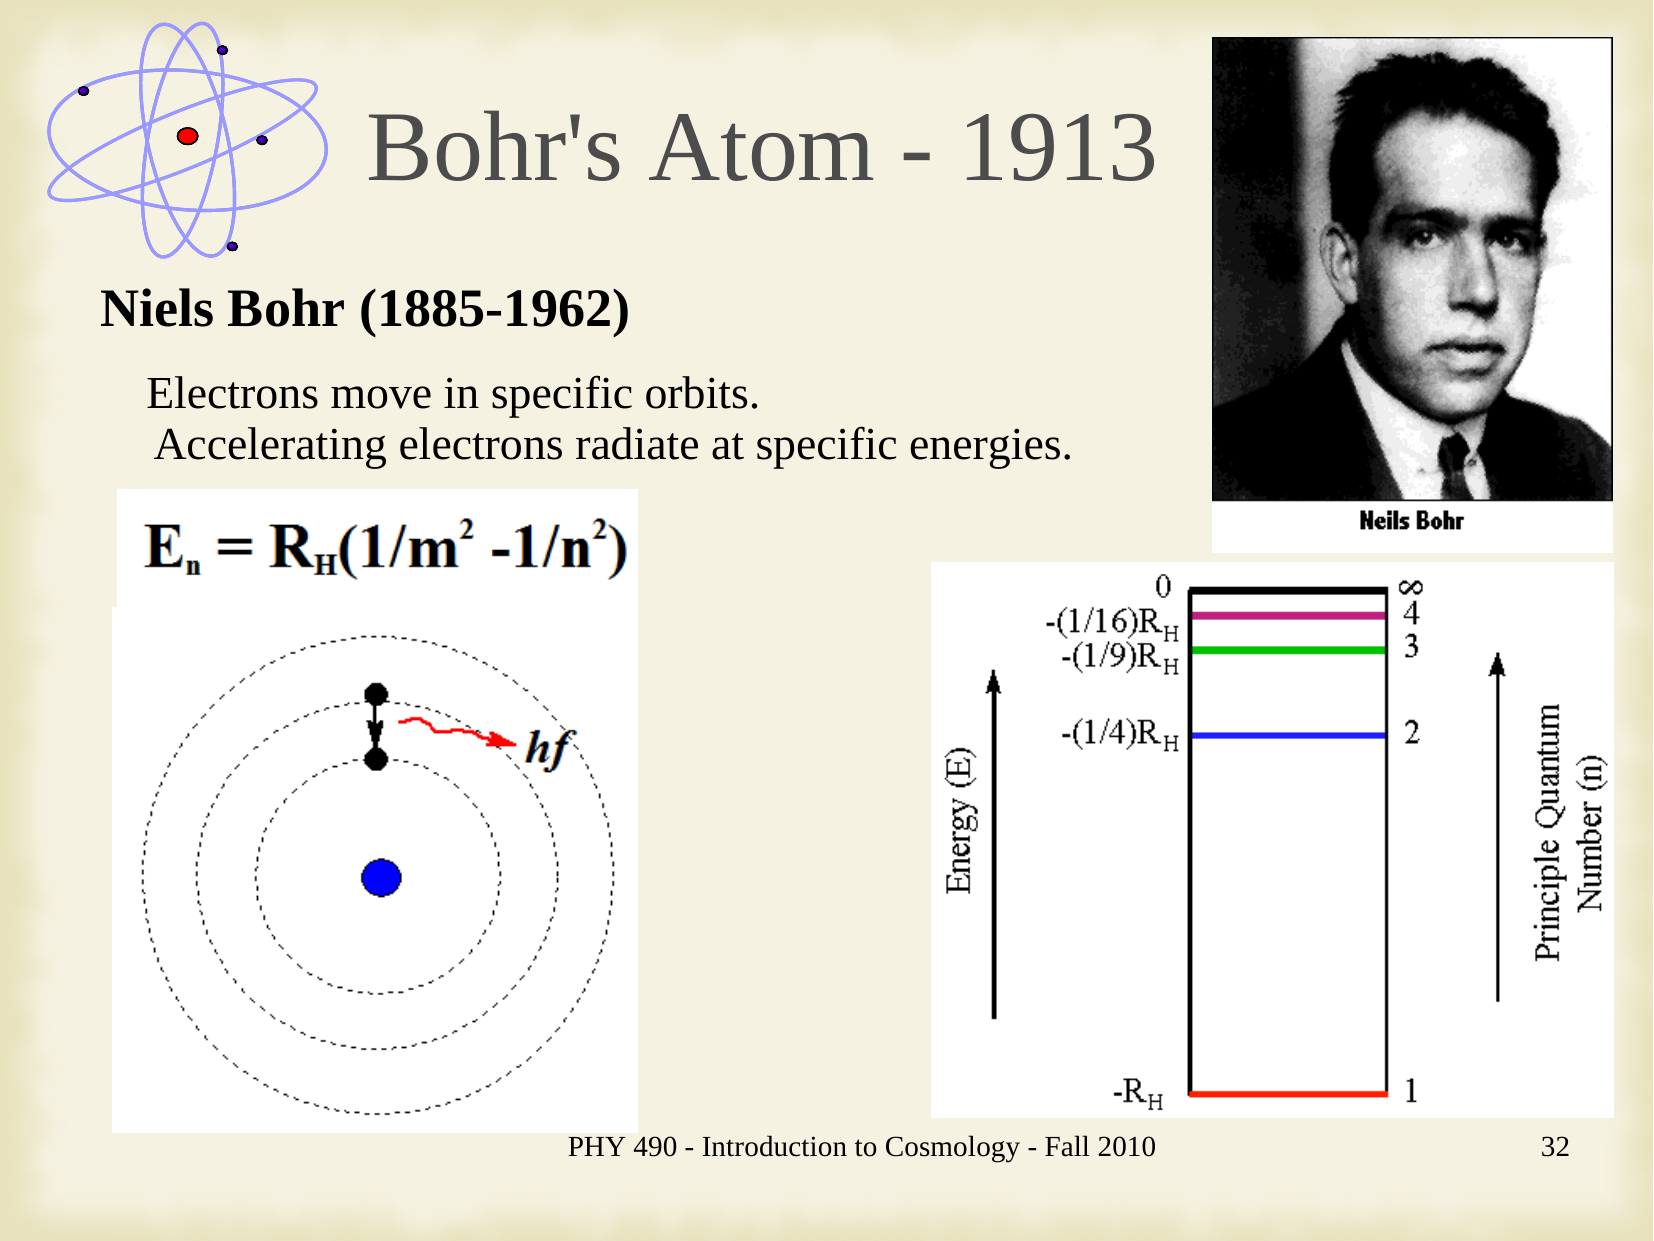

# Bohr's Atom - 1913
Niels Bohr (1885-1962)
 Electrons move in specific orbits.
Accelerating electrons radiate at specific energies.
PHY 490 - Introduction to Cosmology - Fall 2010
32